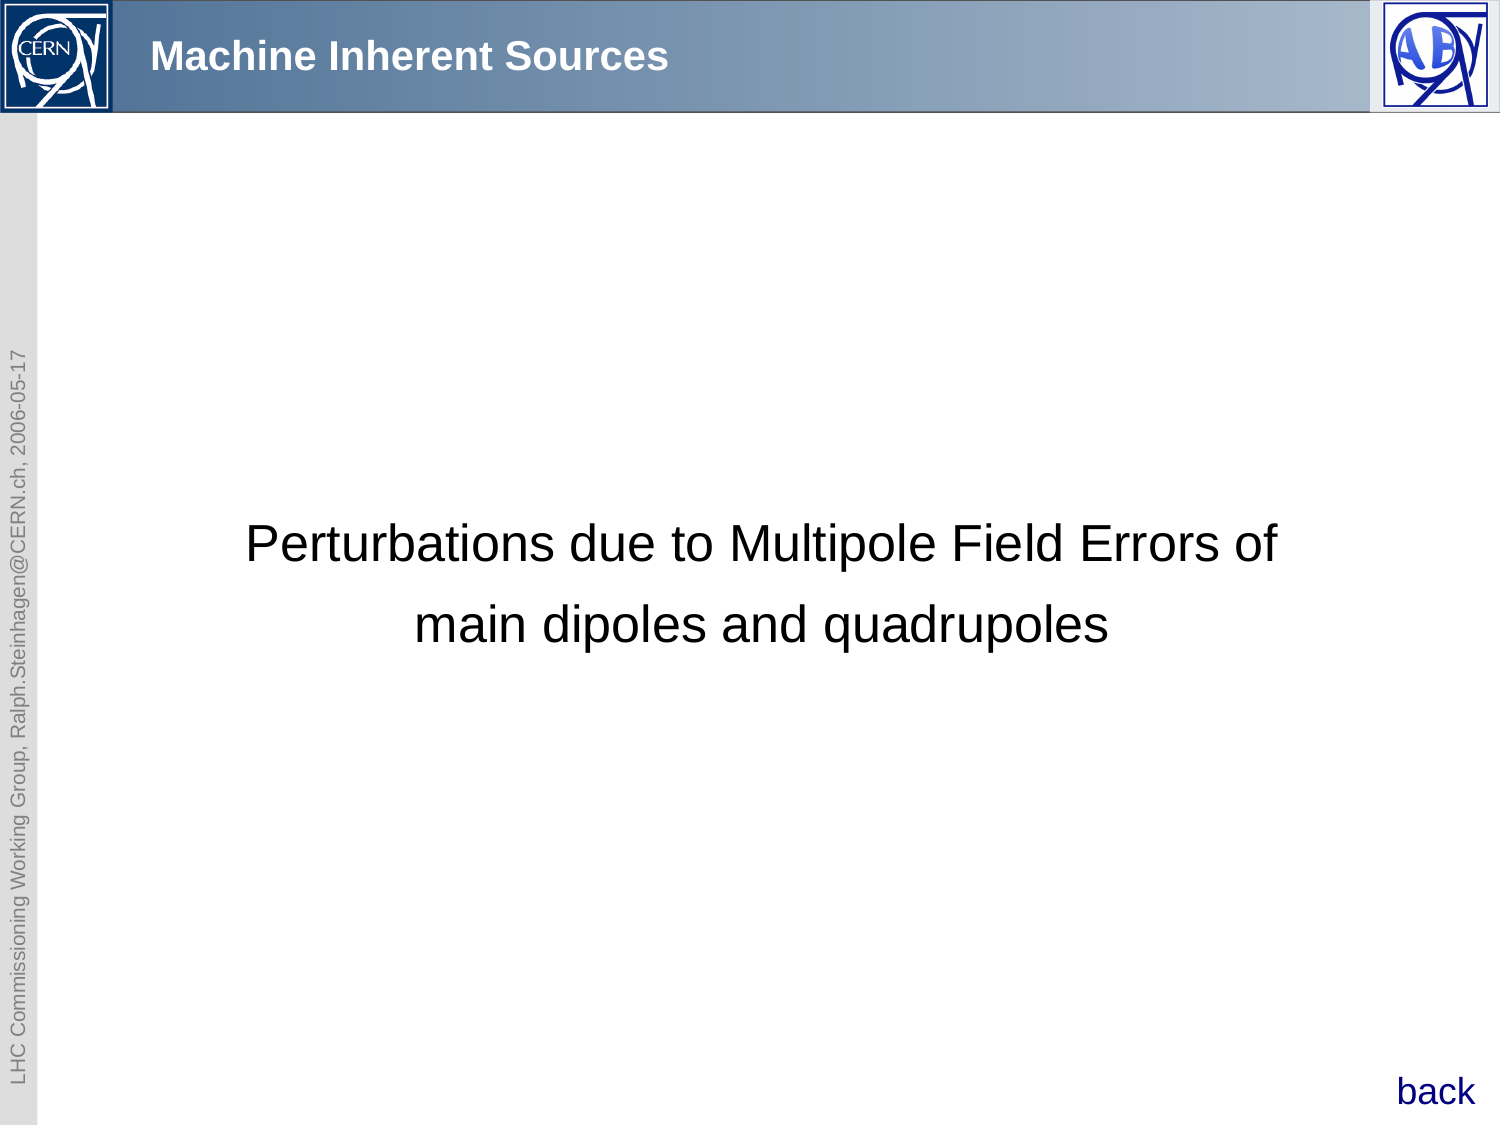

# Machine Inherent Sources
Perturbations due to Multipole Field Errors of
main dipoles and quadrupoles
back